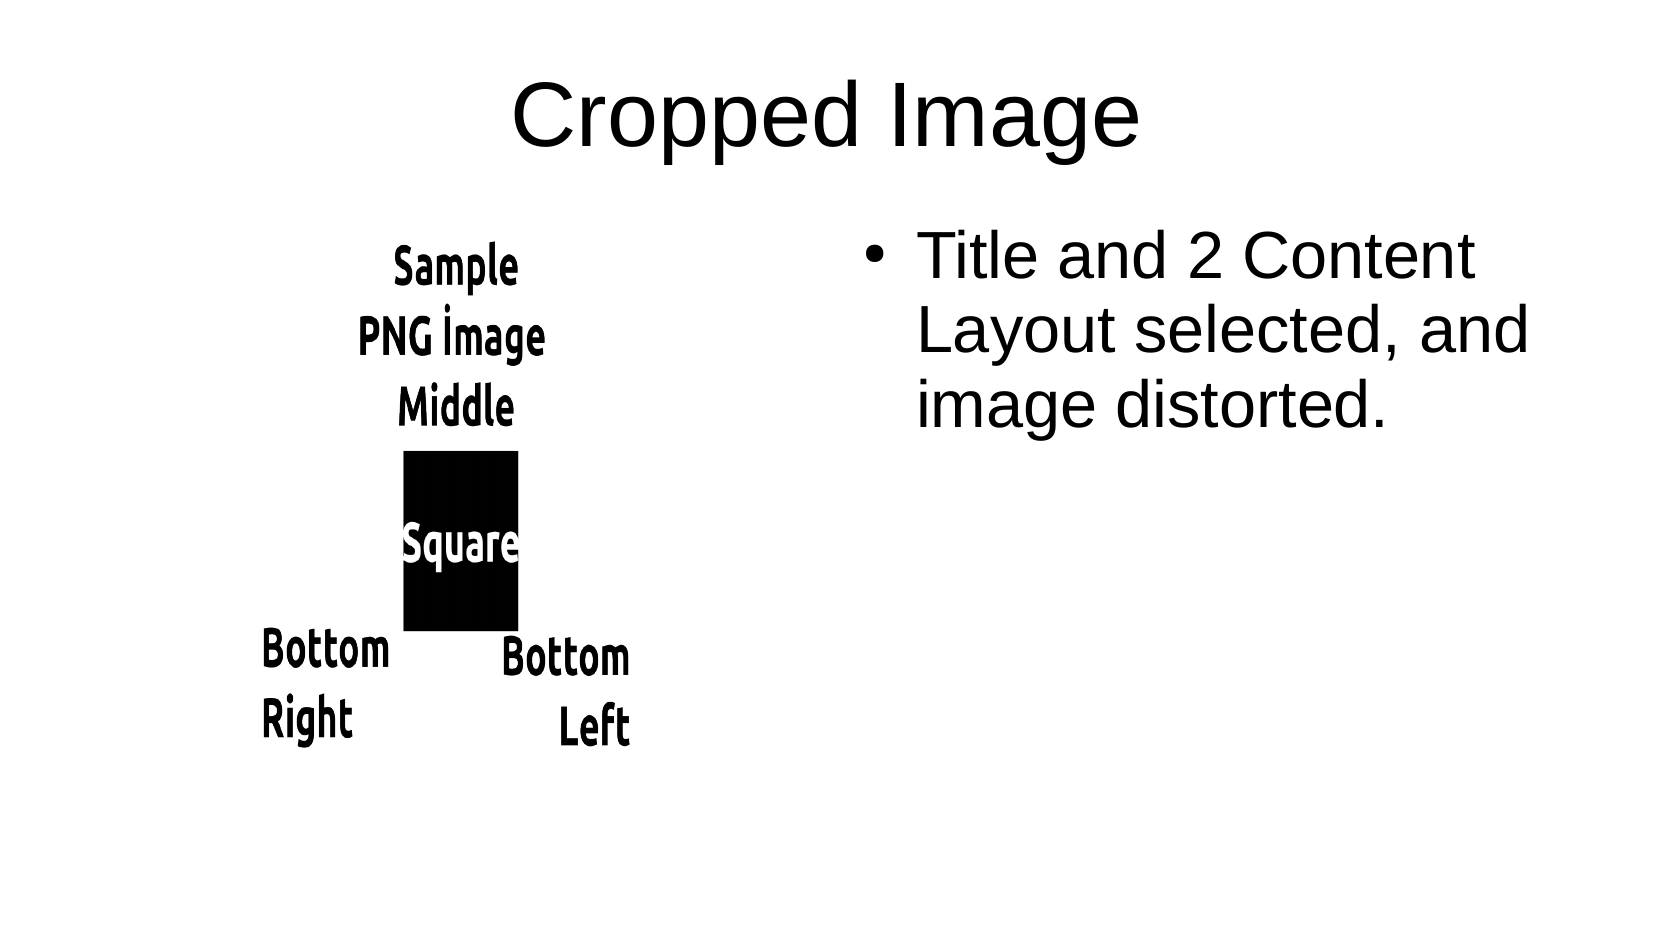

# Cropped Image
Title and 2 Content Layout selected, and image distorted.